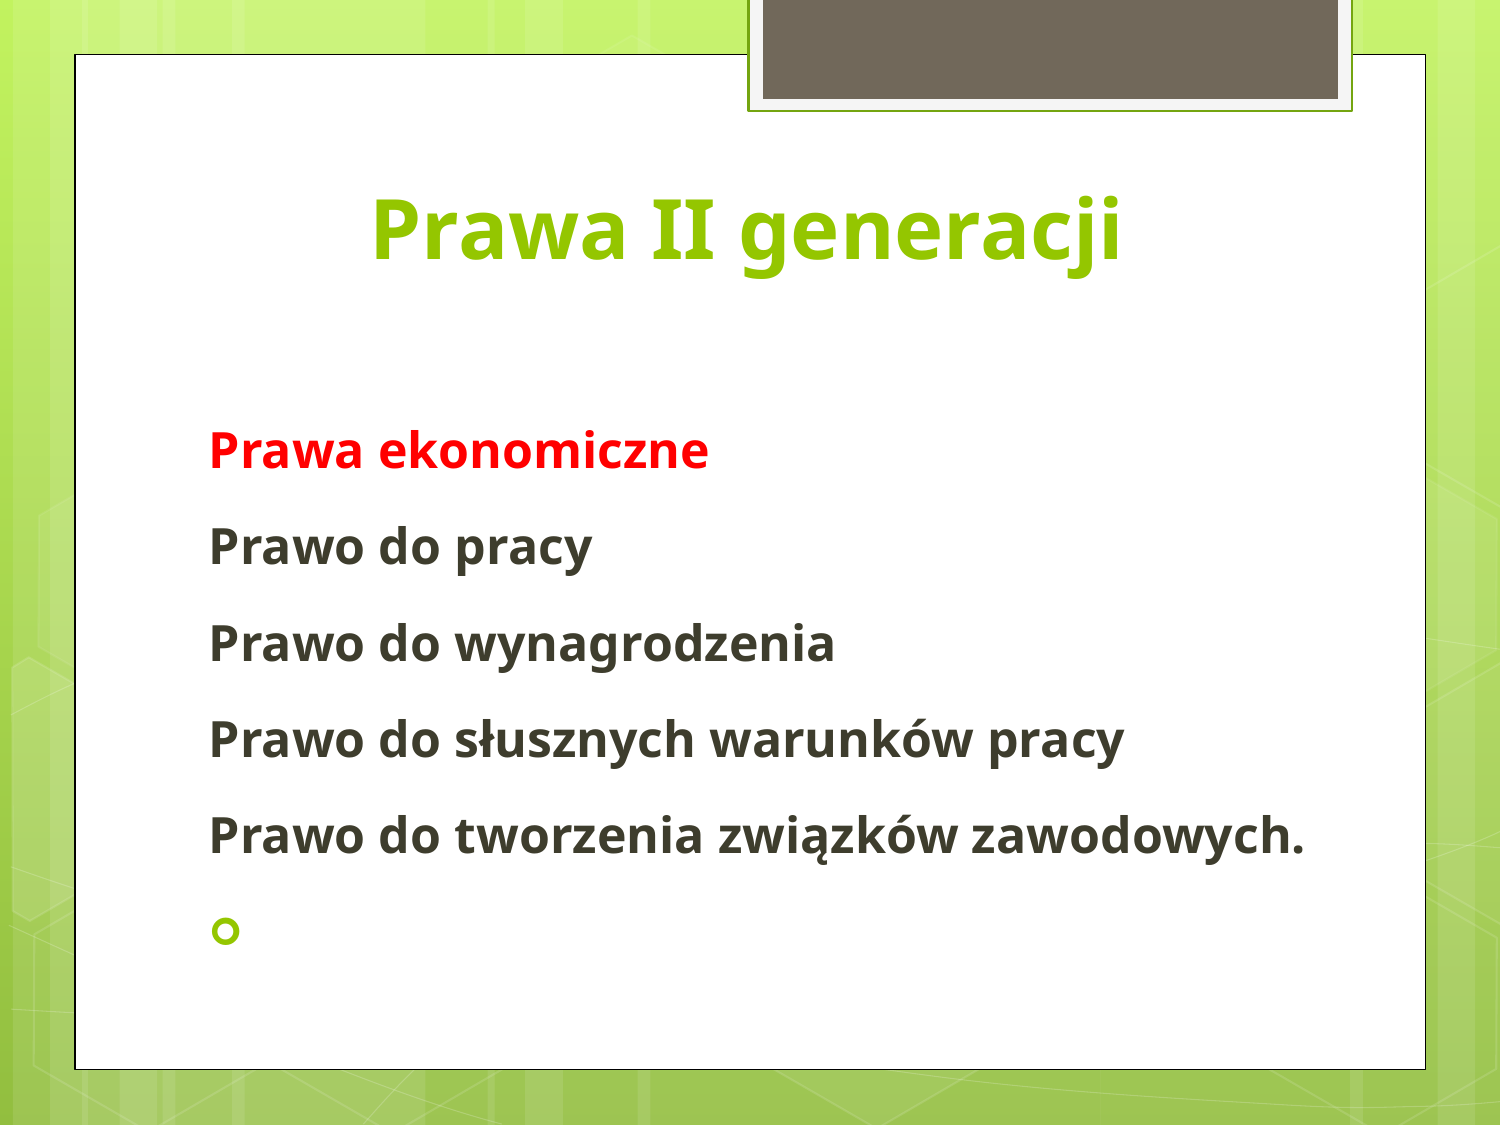

# Prawa II generacji
Prawa ekonomiczne
Prawo do pracy
Prawo do wynagrodzenia
Prawo do słusznych warunków pracy
Prawo do tworzenia związków zawodowych.